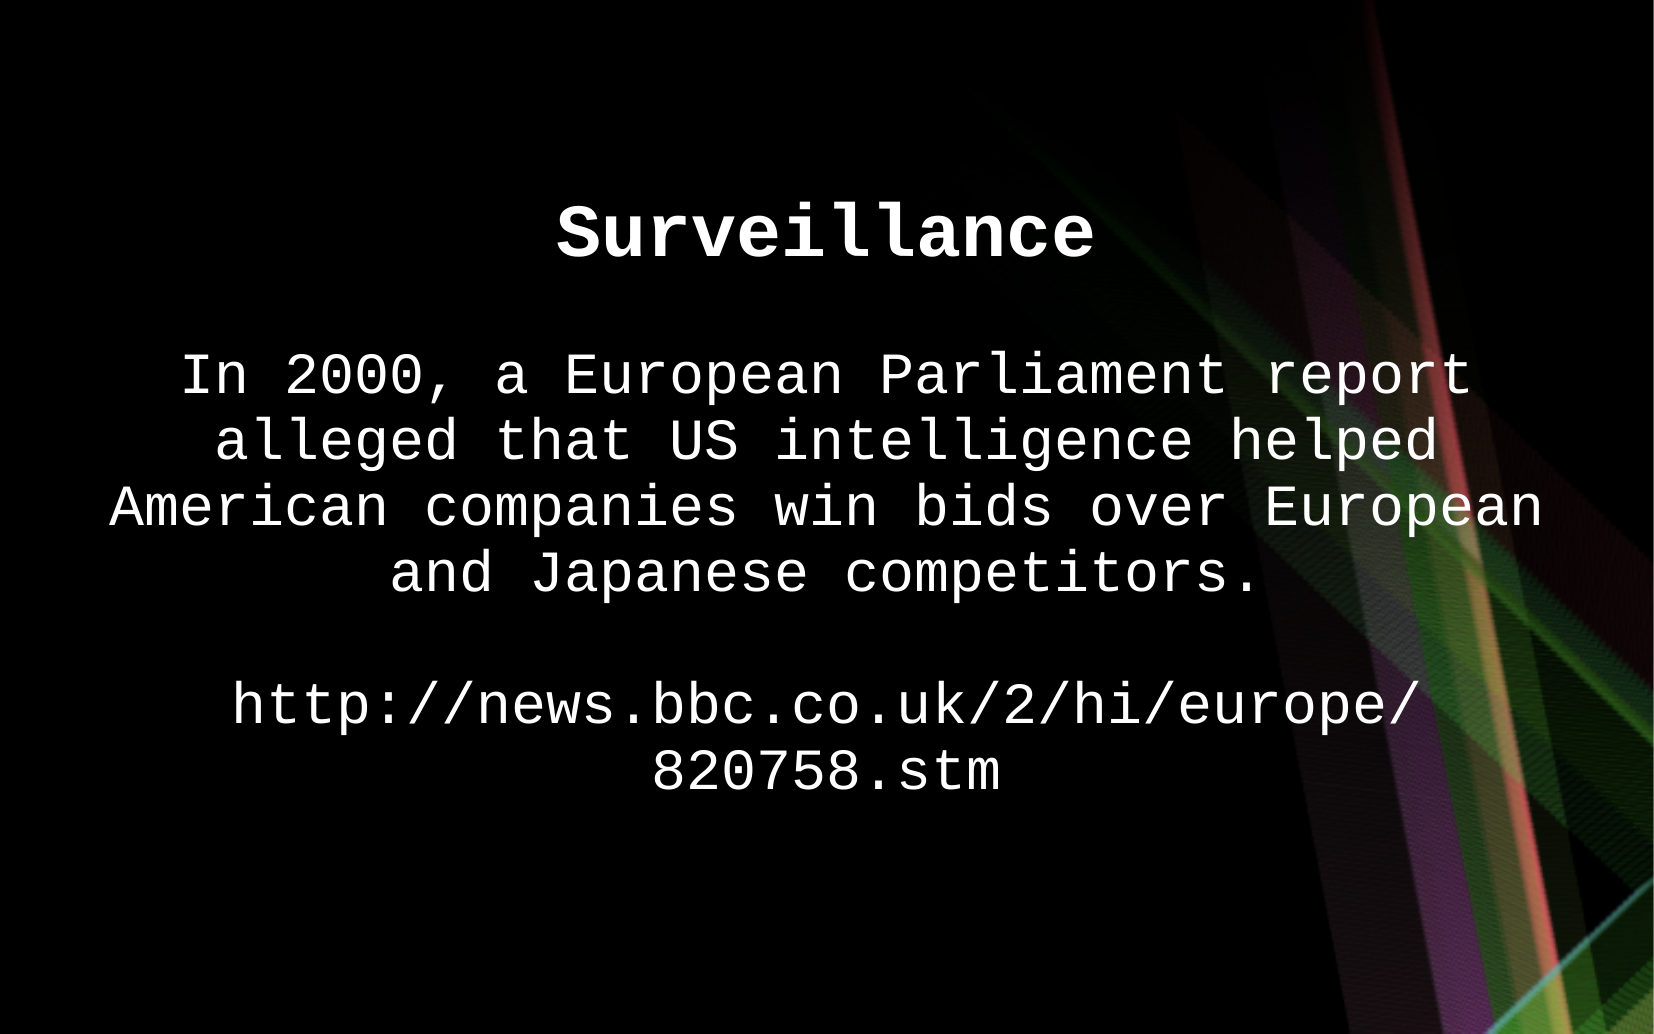

# Surveillance
In 2000, a European Parliament report alleged that US intelligence helped American companies win bids over European and Japanese competitors.
http://news.bbc.co.uk/2/hi/europe/820758.stm